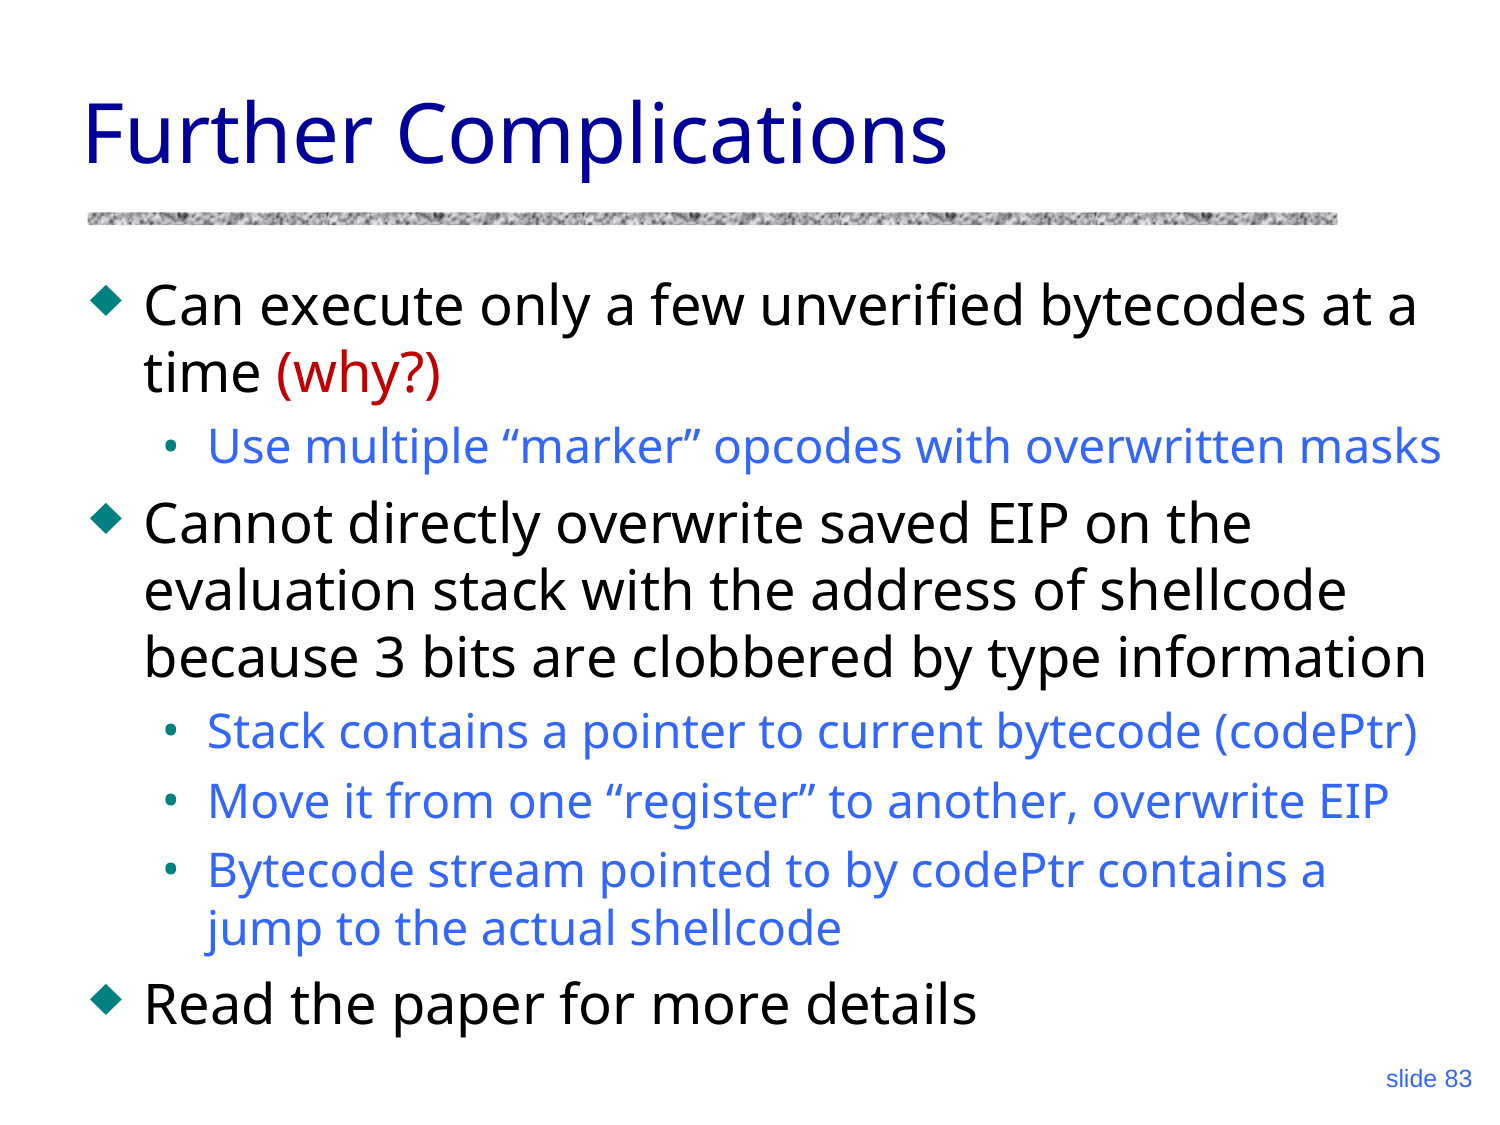

# Further Complications
Can execute only a few unverified bytecodes at a time (why?)
Use multiple “marker” opcodes with overwritten masks
Cannot directly overwrite saved EIP on the evaluation stack with the address of shellcode because 3 bits are clobbered by type information
Stack contains a pointer to current bytecode (codePtr)
Move it from one “register” to another, overwrite EIP
Bytecode stream pointed to by codePtr contains a jump to the actual shellcode
Read the paper for more details
slide